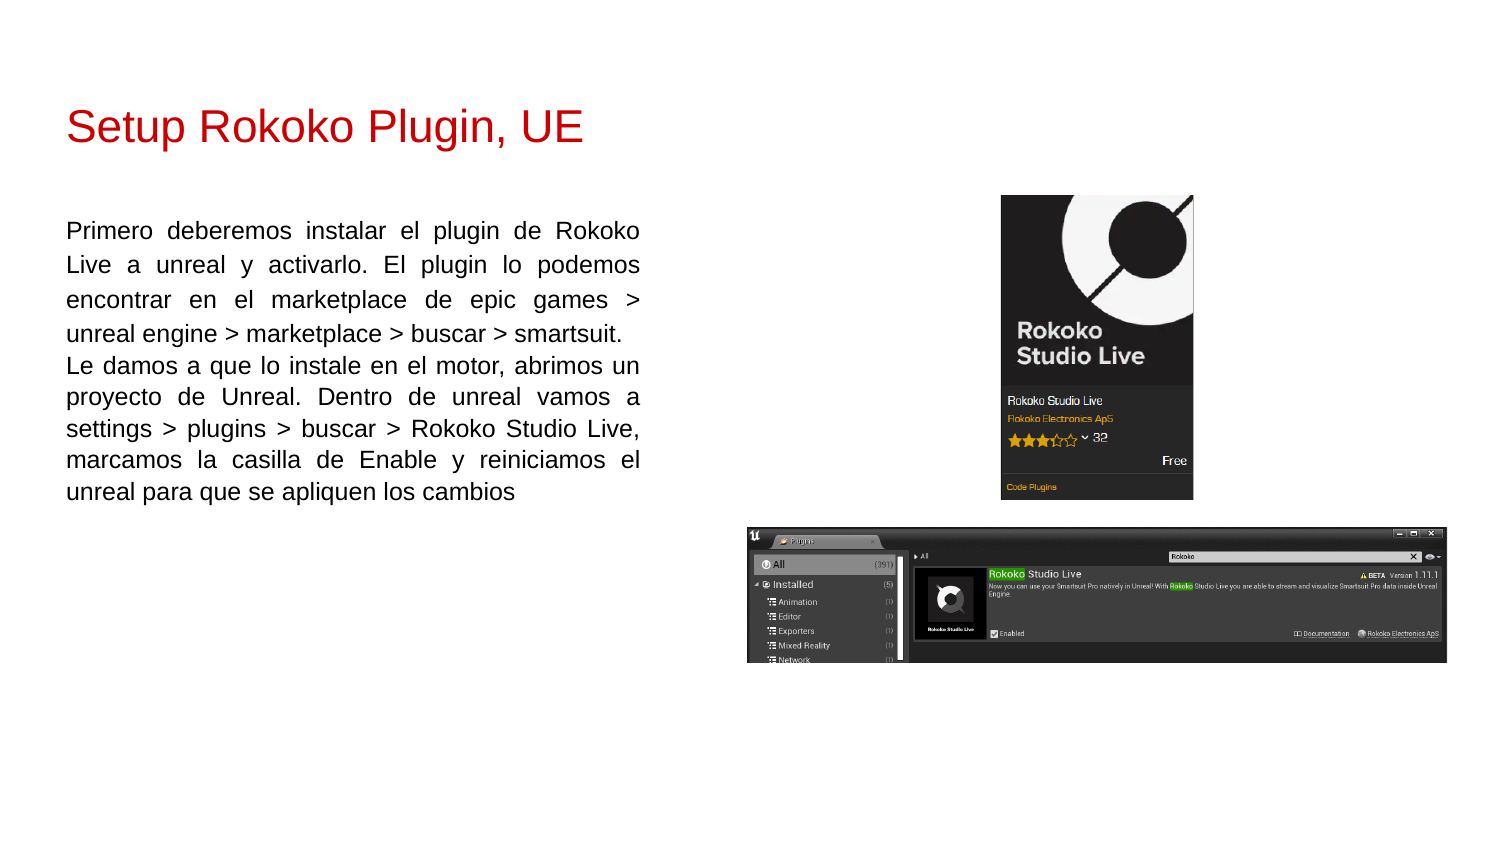

# Setup Rokoko Plugin, UE
Primero deberemos instalar el plugin de Rokoko Live a unreal y activarlo. El plugin lo podemos encontrar en el marketplace de epic games > unreal engine > marketplace > buscar > smartsuit.
Le damos a que lo instale en el motor, abrimos un proyecto de Unreal. Dentro de unreal vamos a settings > plugins > buscar > Rokoko Studio Live, marcamos la casilla de Enable y reiniciamos el unreal para que se apliquen los cambios